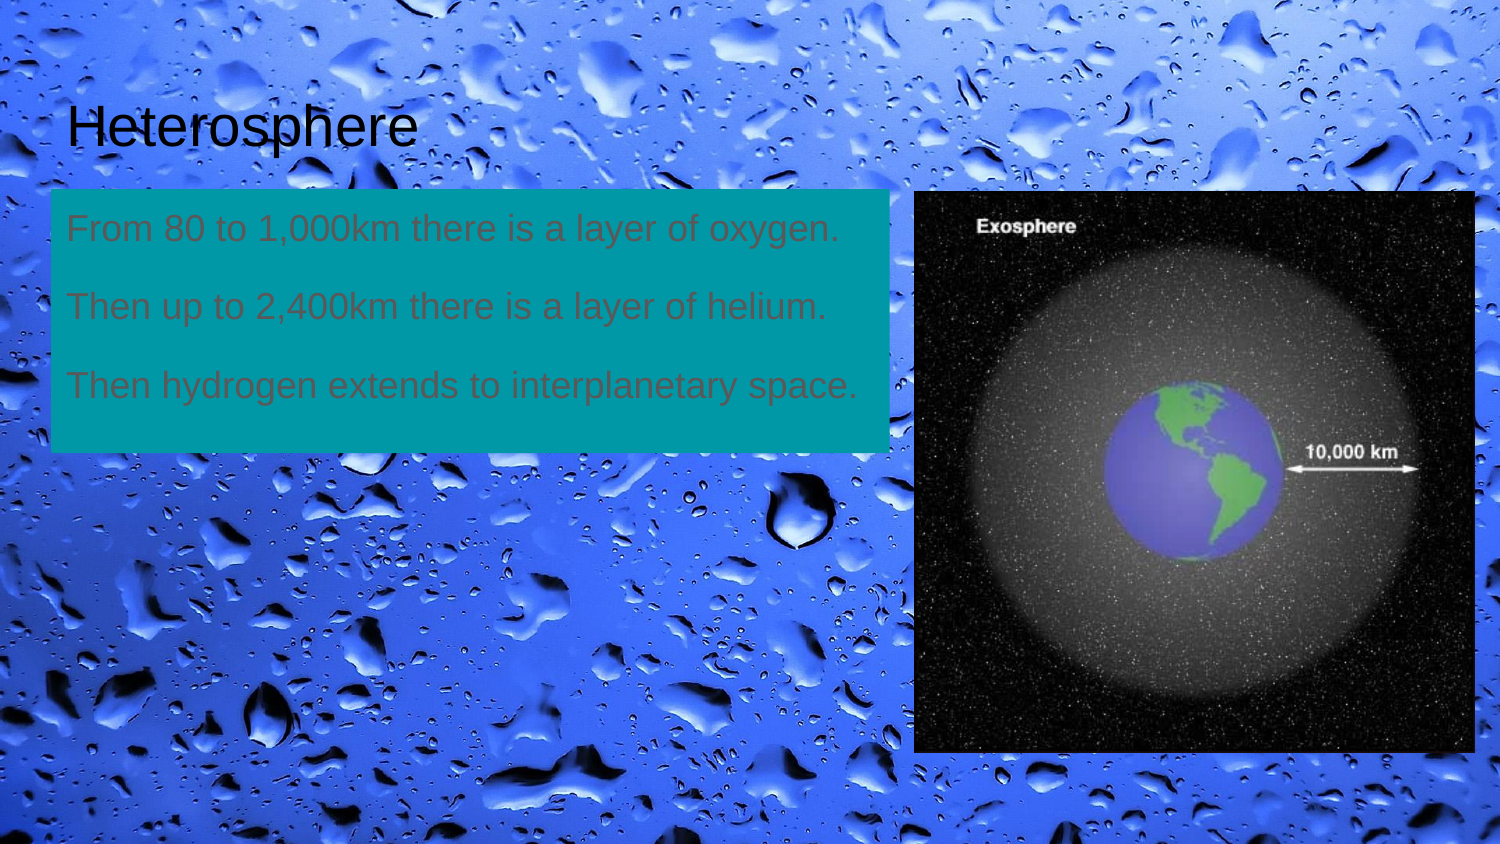

# Heterosphere
From 80 to 1,000km there is a layer of oxygen.
Then up to 2,400km there is a layer of helium.
Then hydrogen extends to interplanetary space.